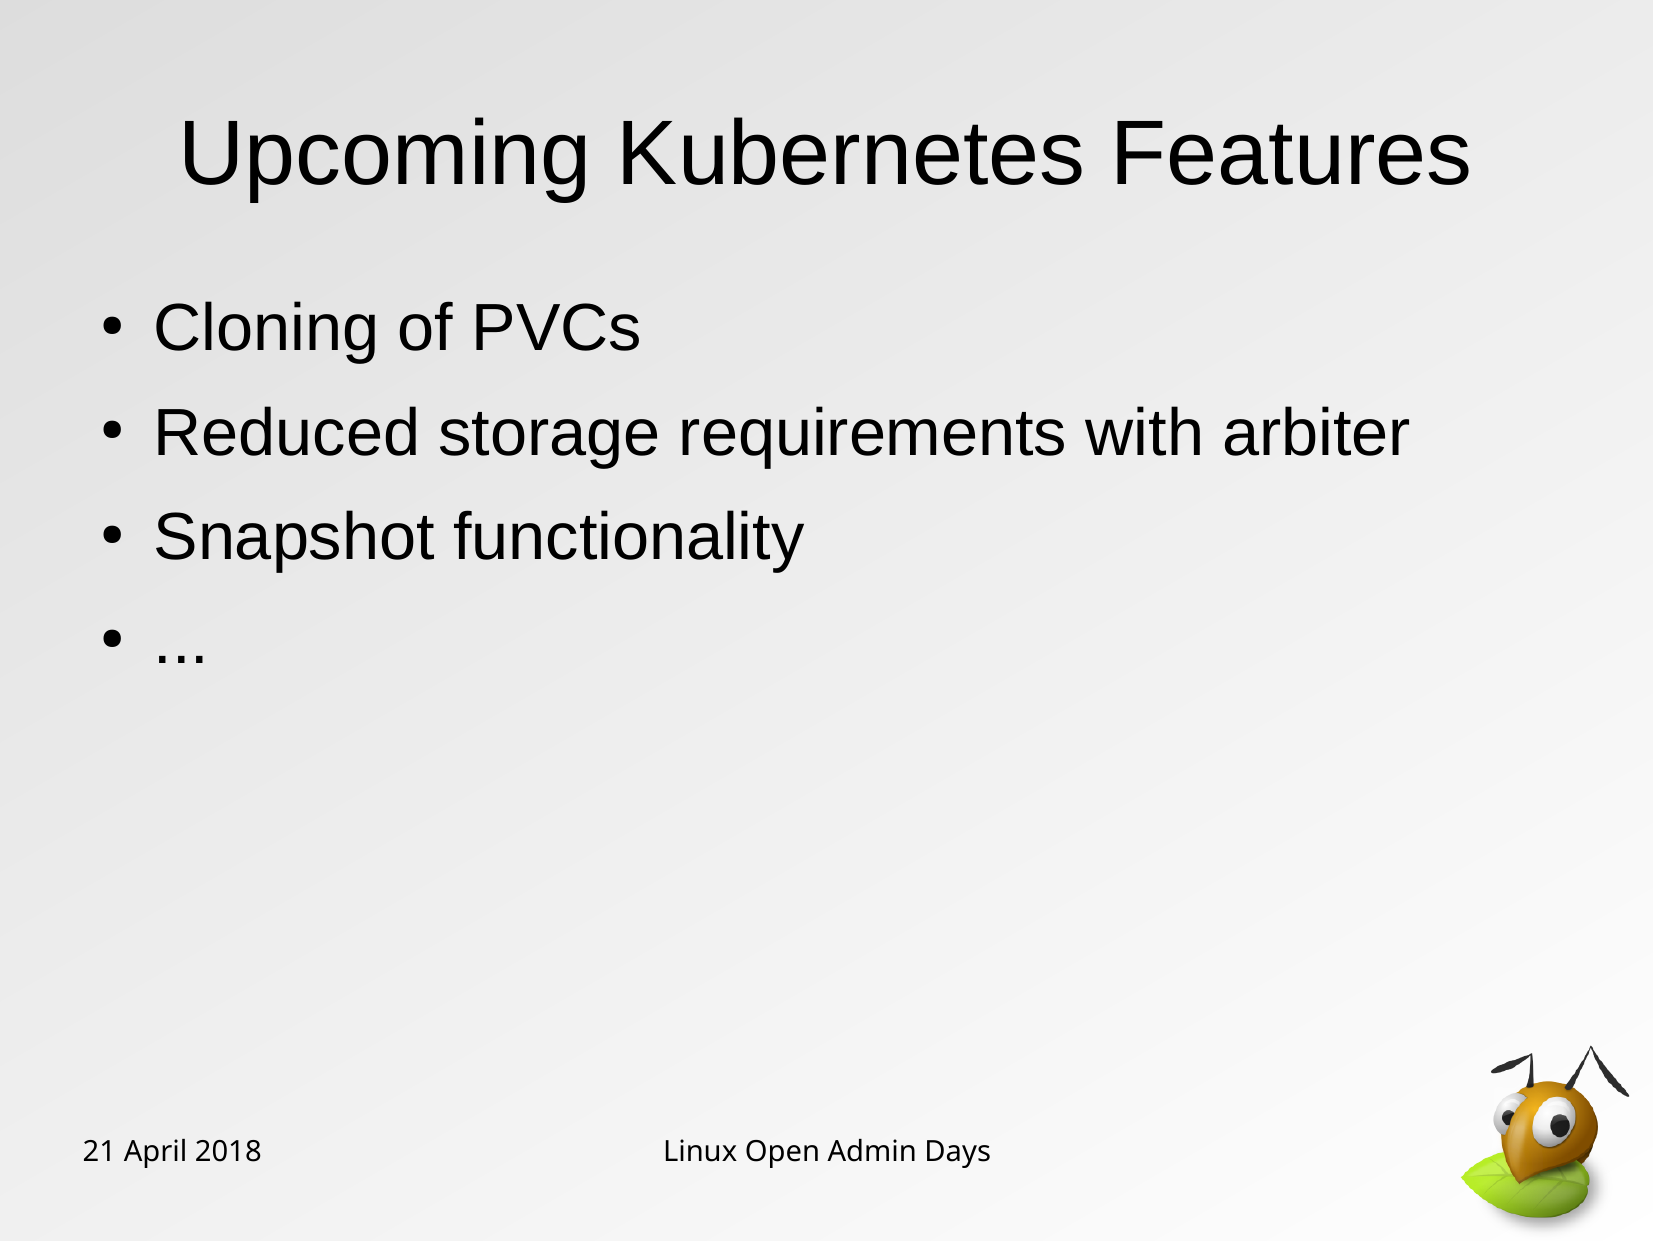

# Upcoming Kubernetes Features
Cloning of PVCs
Reduced storage requirements with arbiter
Snapshot functionality
...
21 April 2018
Linux Open Admin Days